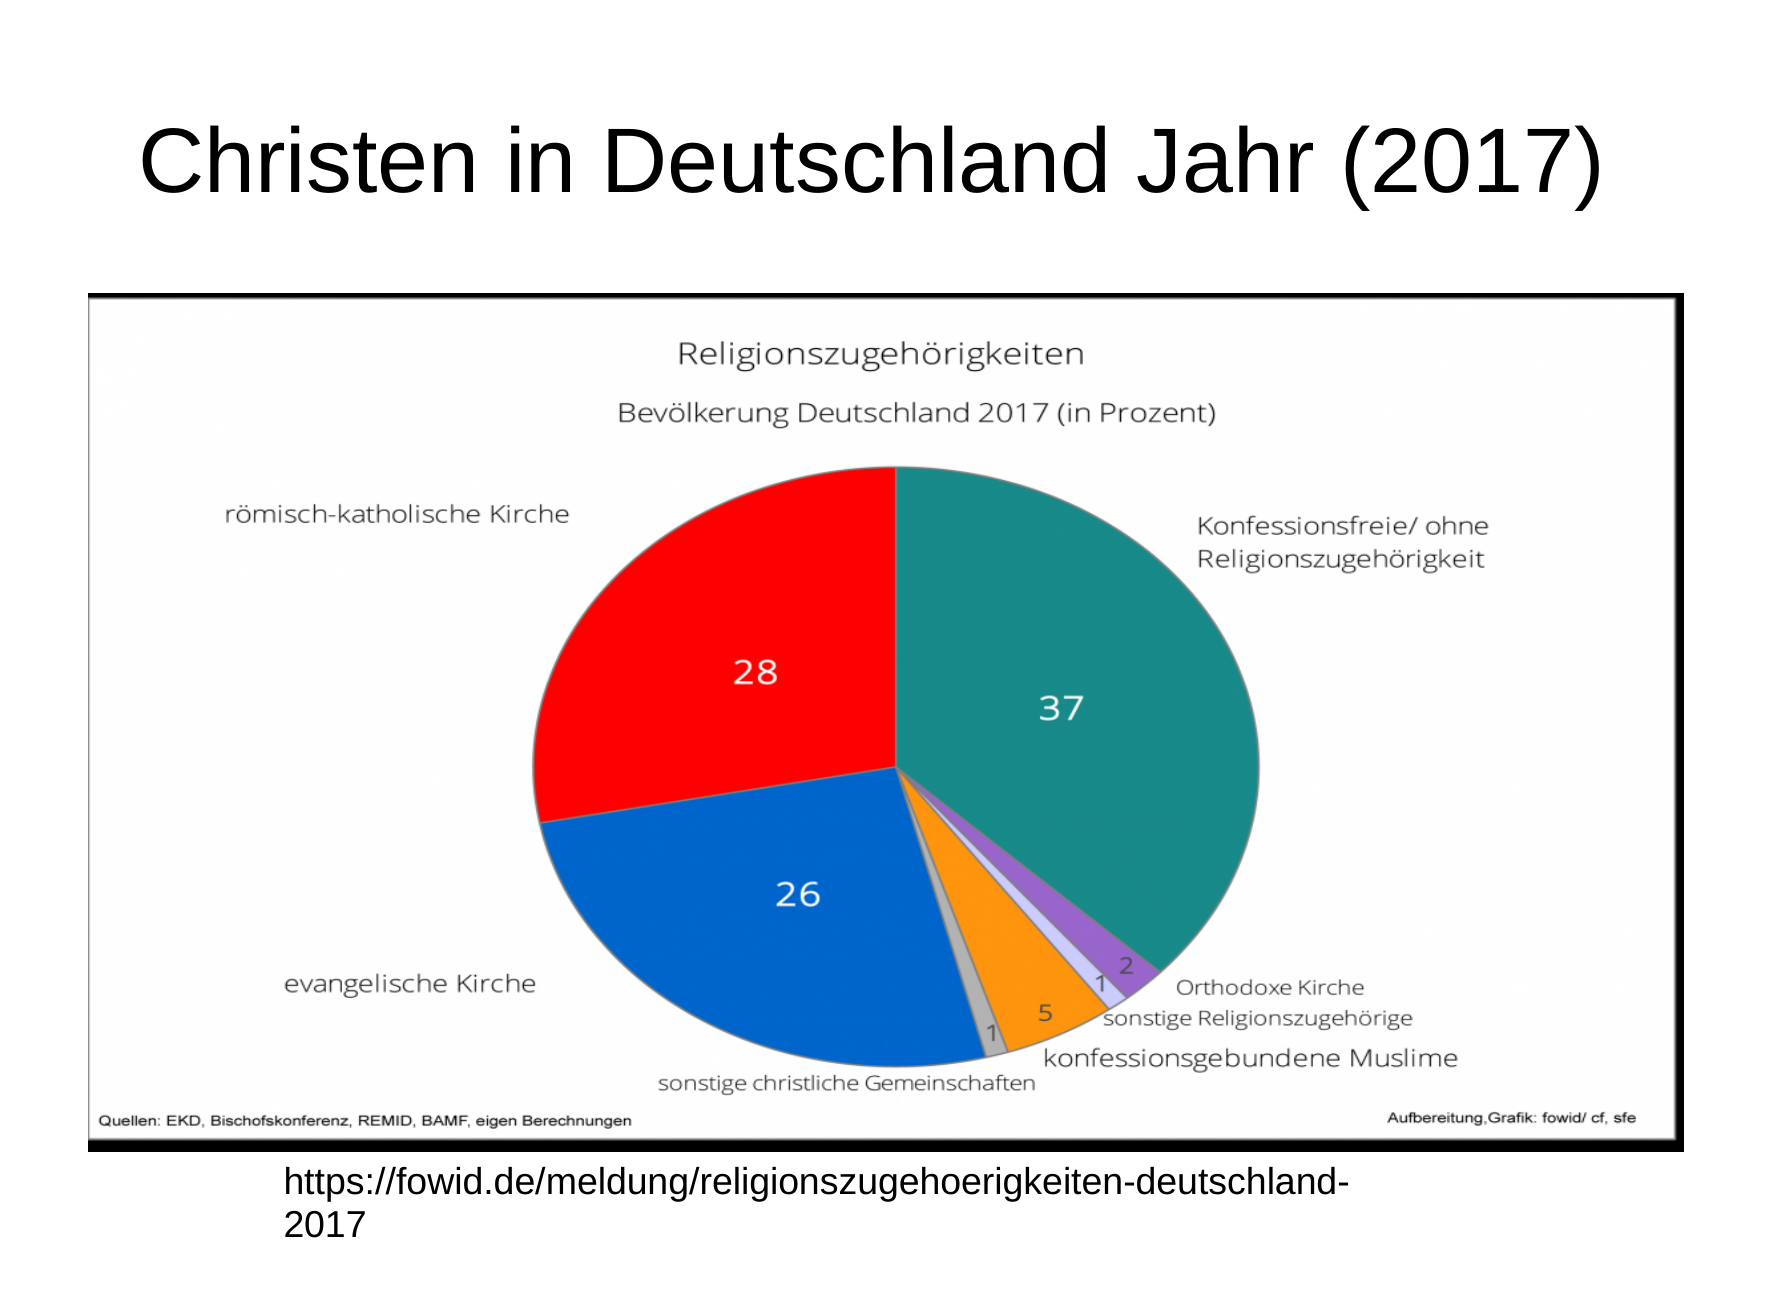

# Christen in Deutschland Jahr (2017)
https://fowid.de/meldung/religionszugehoerigkeiten-deutschland-2017